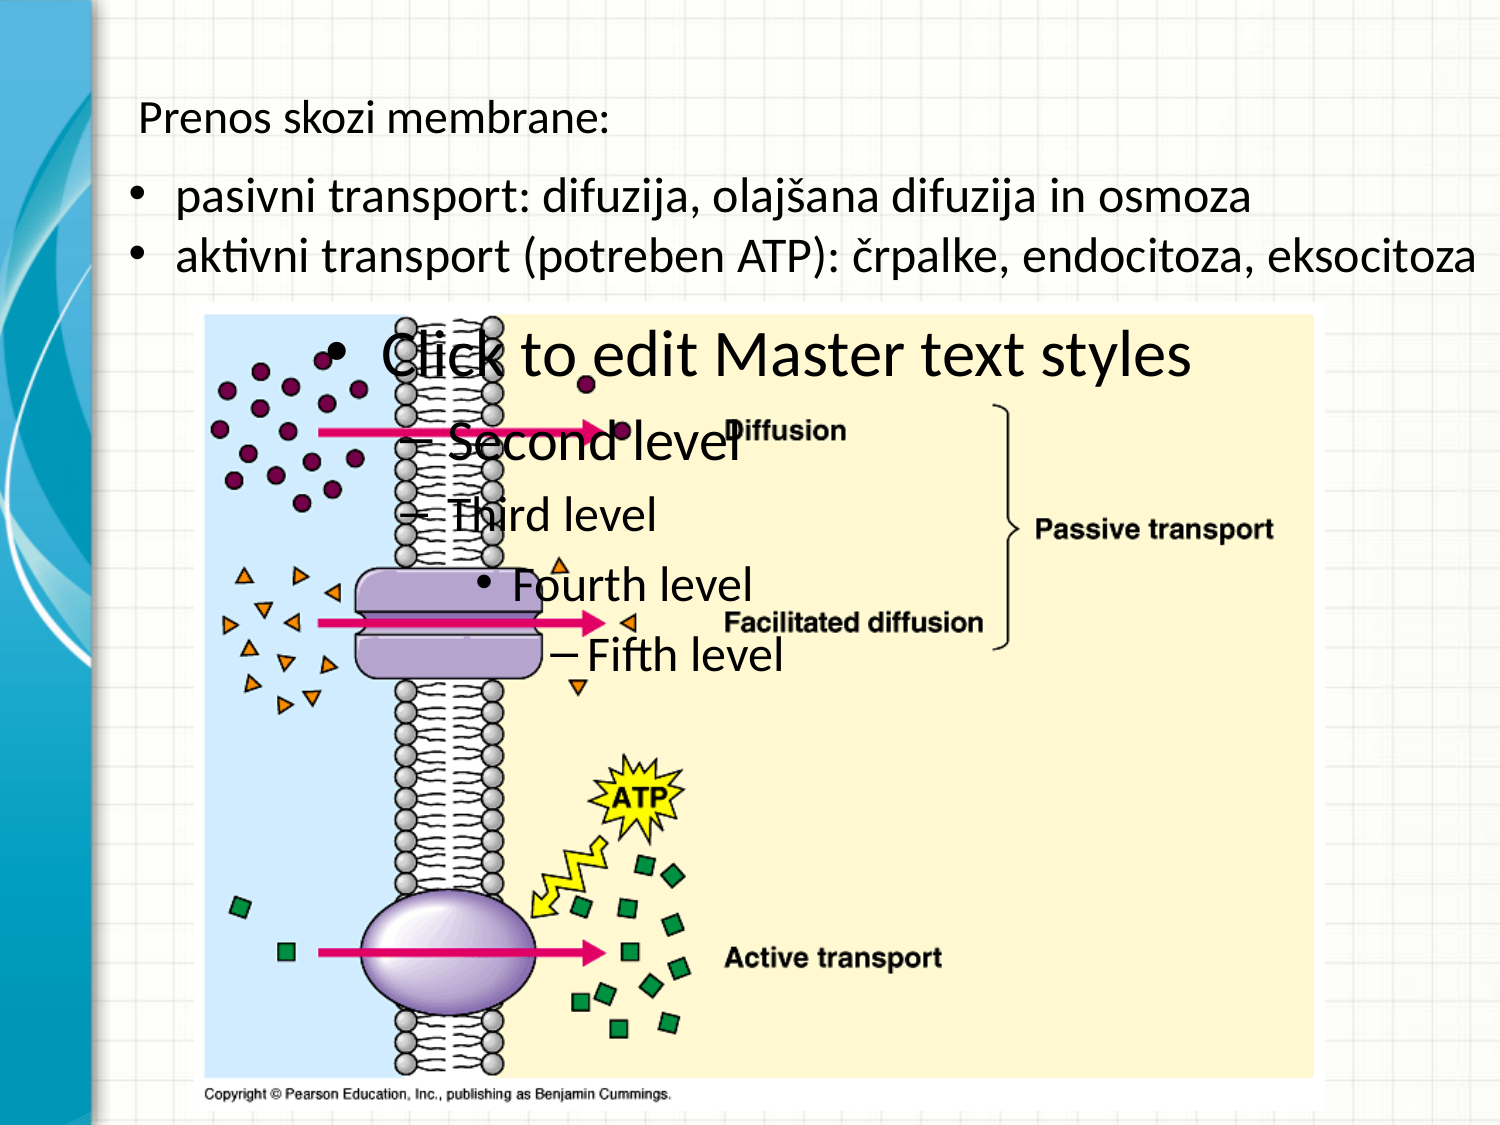

# Prenos skozi membrane:
pasivni transport: difuzija, olajšana difuzija in osmoza
aktivni transport (potreben ATP): črpalke, endocitoza, eksocitoza
Click to edit Master text styles
Second level
Third level
Fourth level
Fifth level